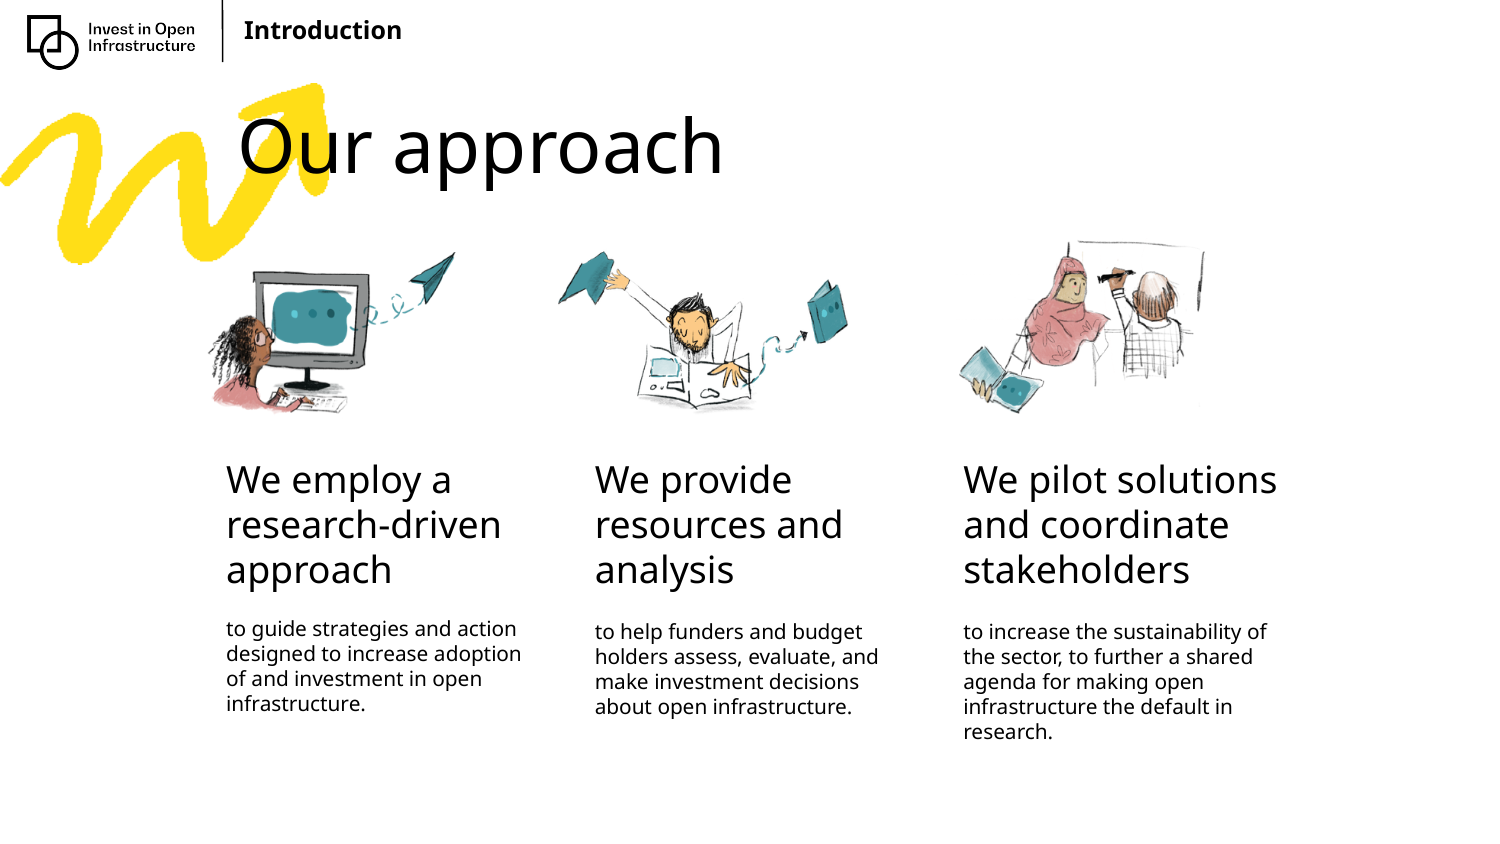

Introduction
Our approach
We employ a research-driven approach
to guide strategies and action designed to increase adoption of and investment in open infrastructure.
We provide resources and analysis
to help funders and budget holders assess, evaluate, and make investment decisions about open infrastructure.
# We pilot solutions and coordinate stakeholders
to increase the sustainability of the sector, to further a shared agenda for making open infrastructure the default in research.